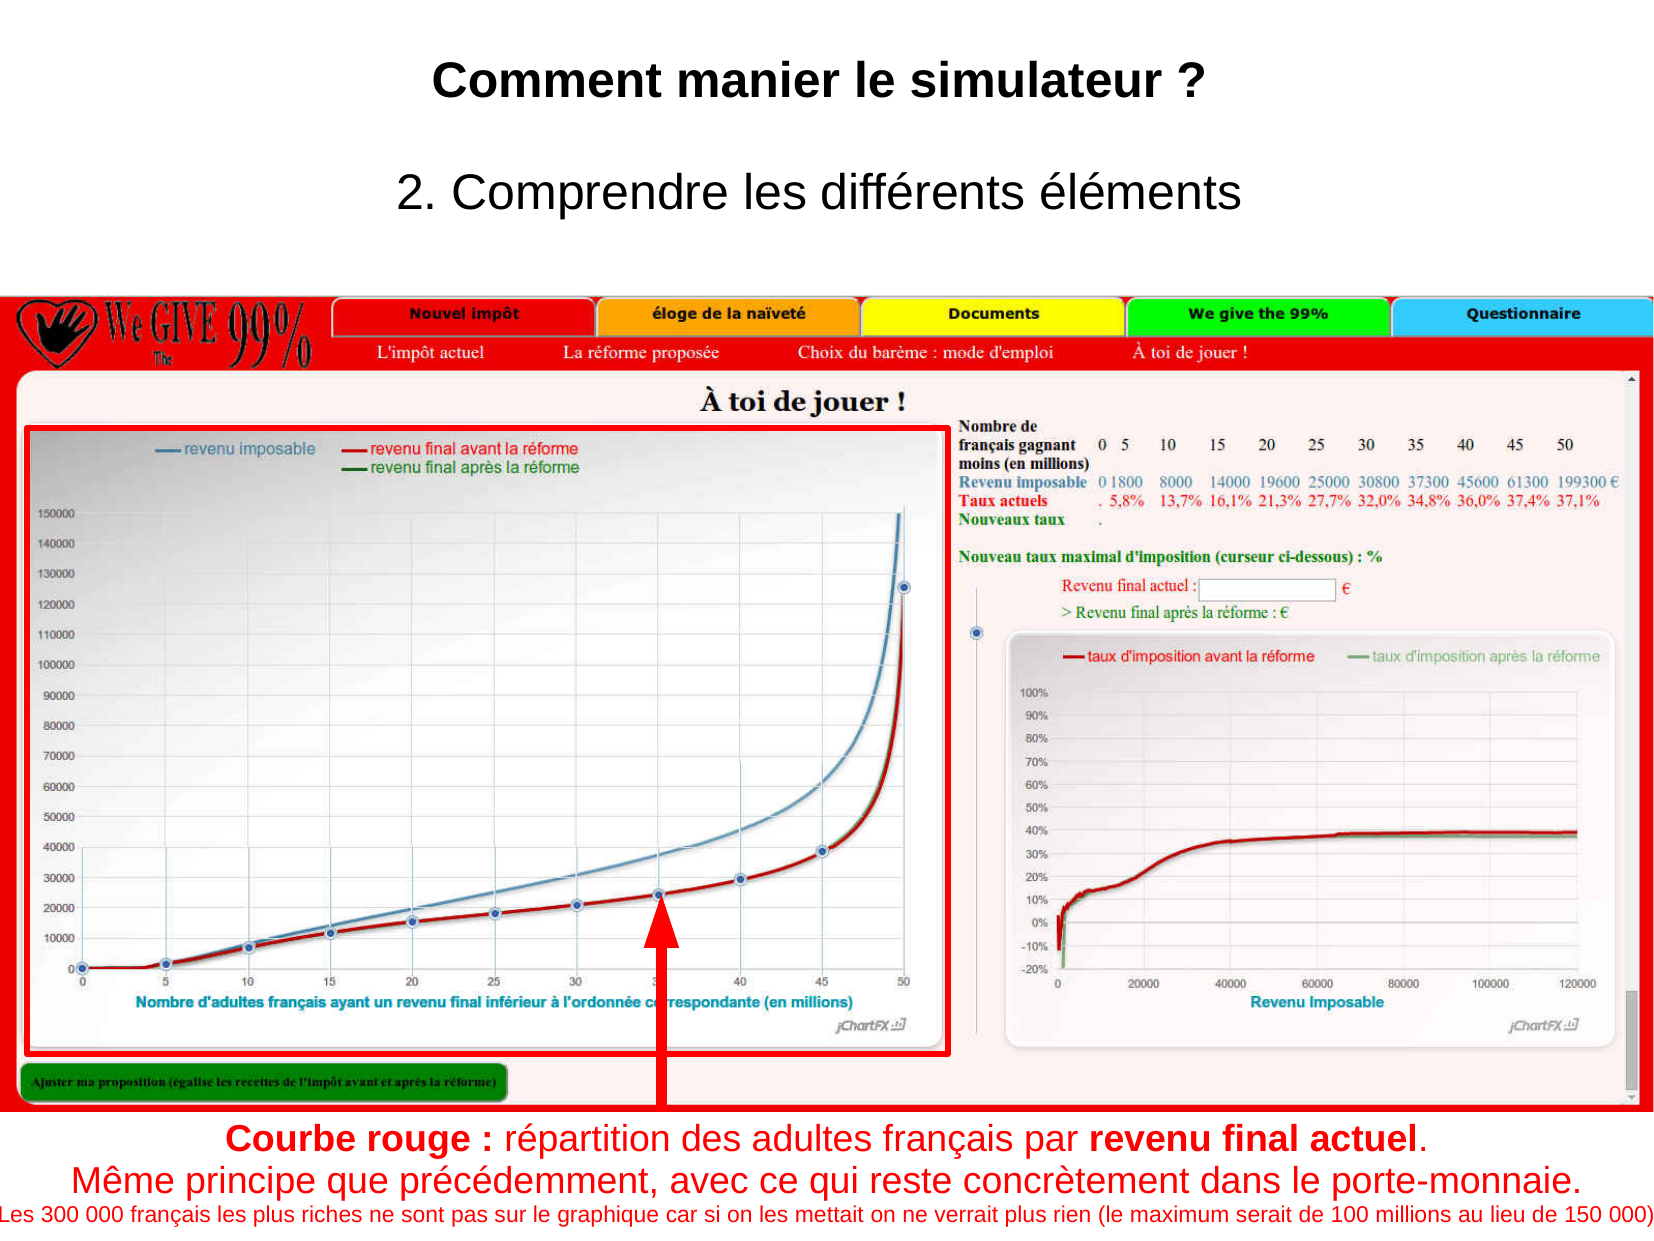

Comment manier le simulateur ?
2. Comprendre les différents éléments
Courbe rouge : répartition des adultes français par revenu final actuel.
Même principe que précédemment, avec ce qui reste concrètement dans le porte-monnaie.
Les 300 000 français les plus riches ne sont pas sur le graphique car si on les mettait on ne verrait plus rien (le maximum serait de 100 millions au lieu de 150 000)